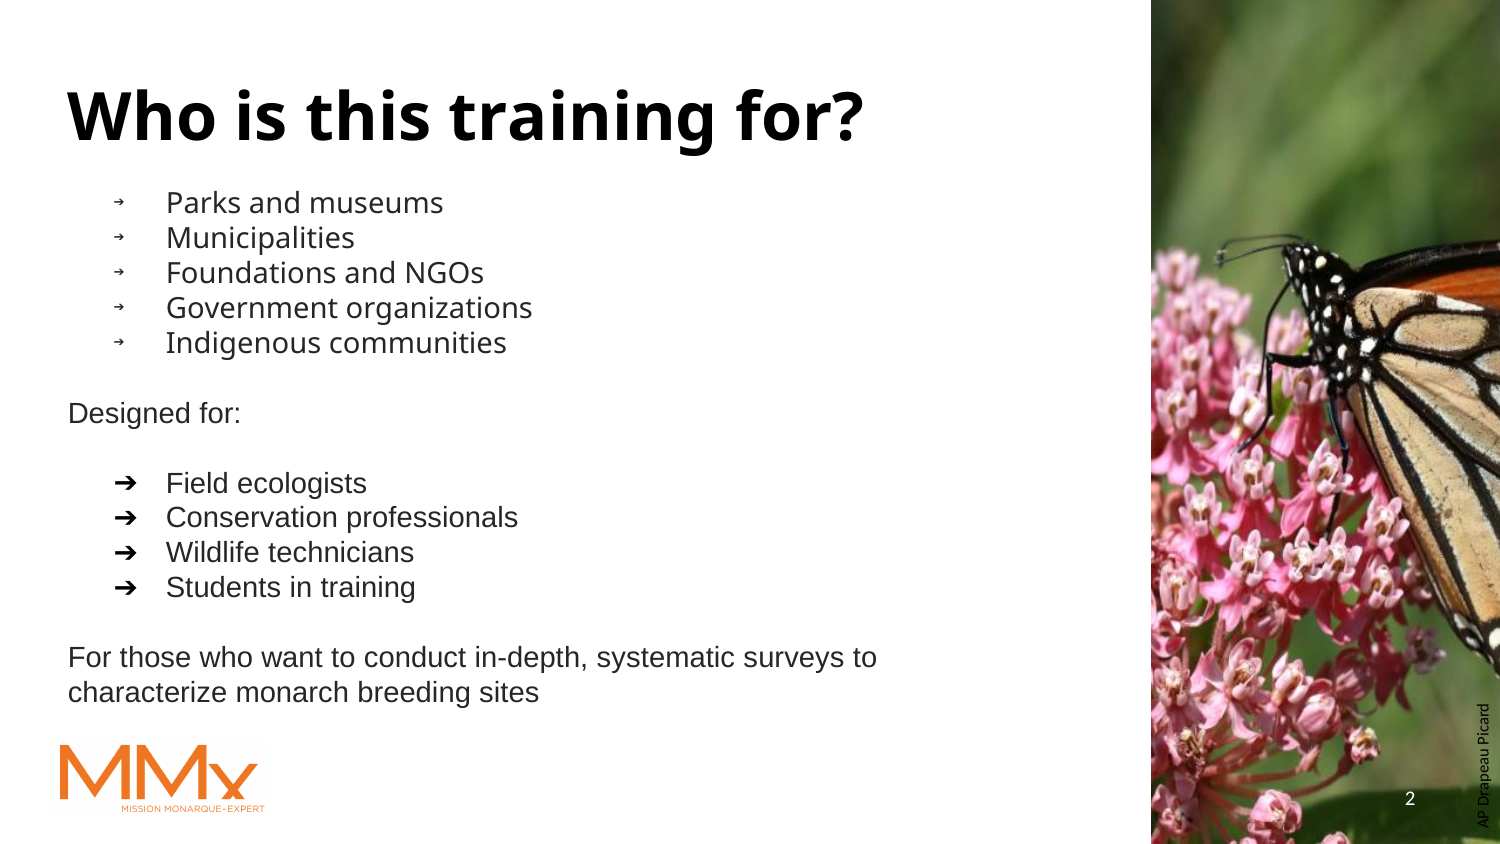

# Who is this training for?
Parks and museums
Municipalities
Foundations and NGOs
Government organizations
Indigenous communities
Designed for:
Field ecologists
Conservation professionals
Wildlife technicians
Students in training
For those who want to conduct in-depth, systematic surveys to characterize monarch breeding sites
AP Drapeau Picard
Arrondissement Saint-Laurent